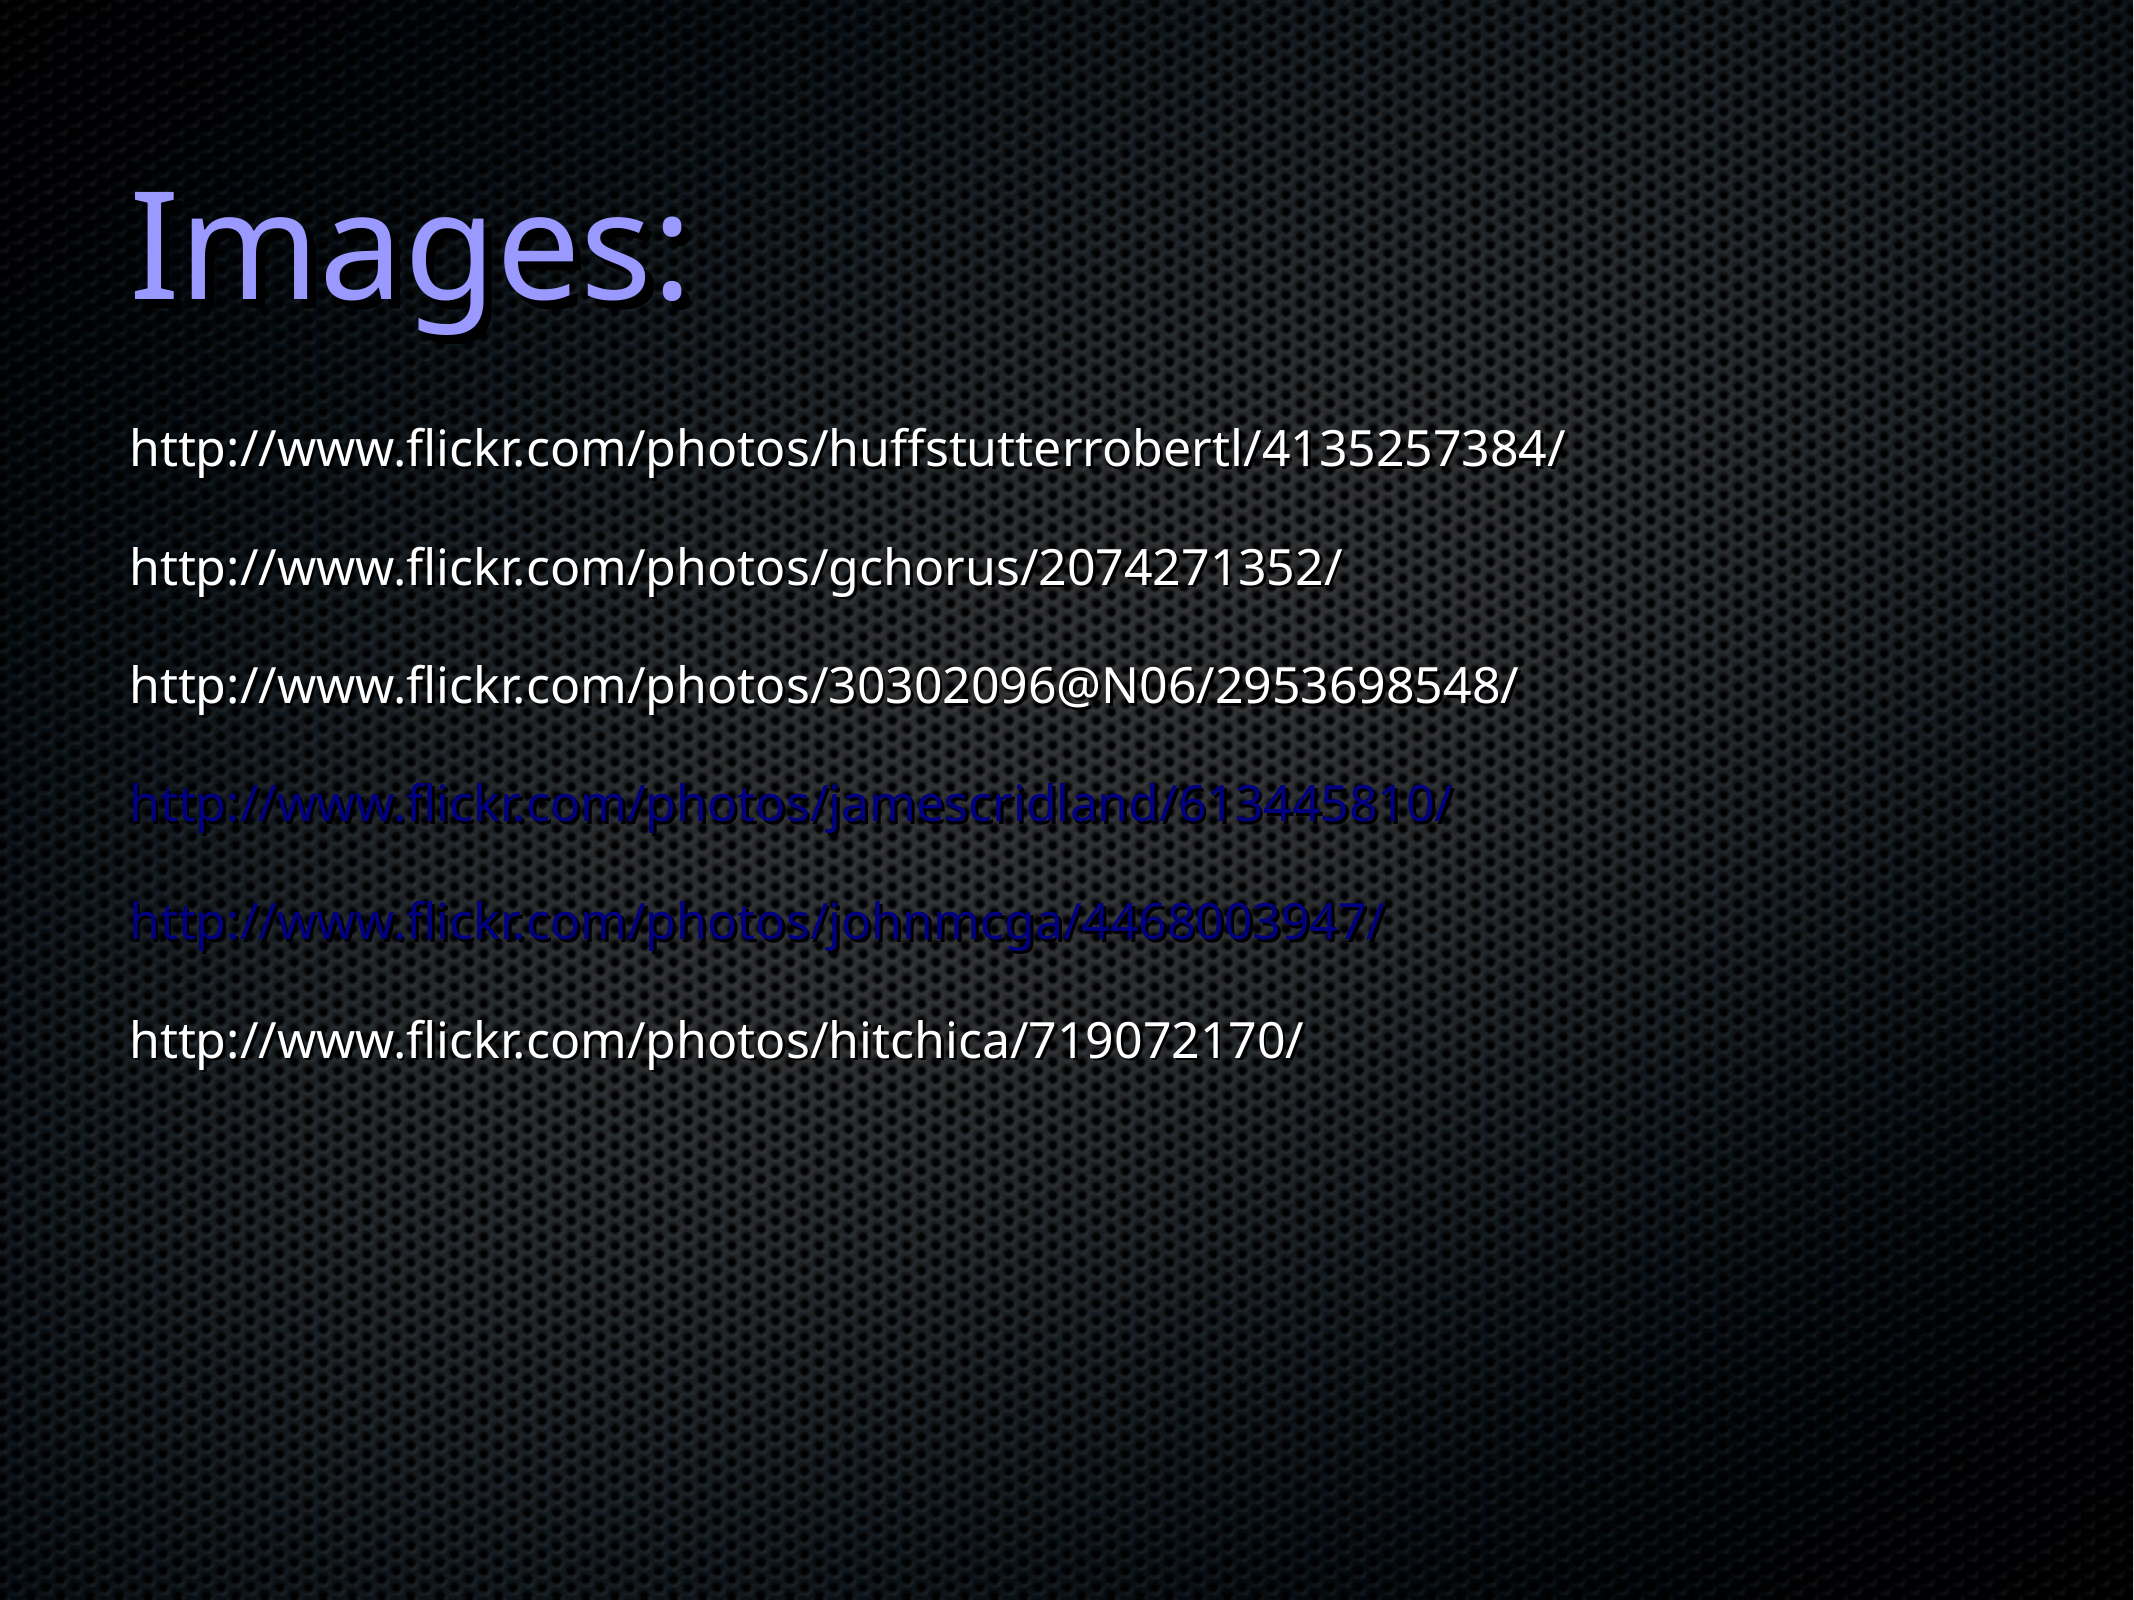

# Images:
http://www.flickr.com/photos/huffstutterrobertl/4135257384/
http://www.flickr.com/photos/gchorus/2074271352/
http://www.flickr.com/photos/30302096@N06/2953698548/
http://www.flickr.com/photos/jamescridland/613445810/
http://www.flickr.com/photos/johnmcga/4468003947/
http://www.flickr.com/photos/hitchica/719072170/